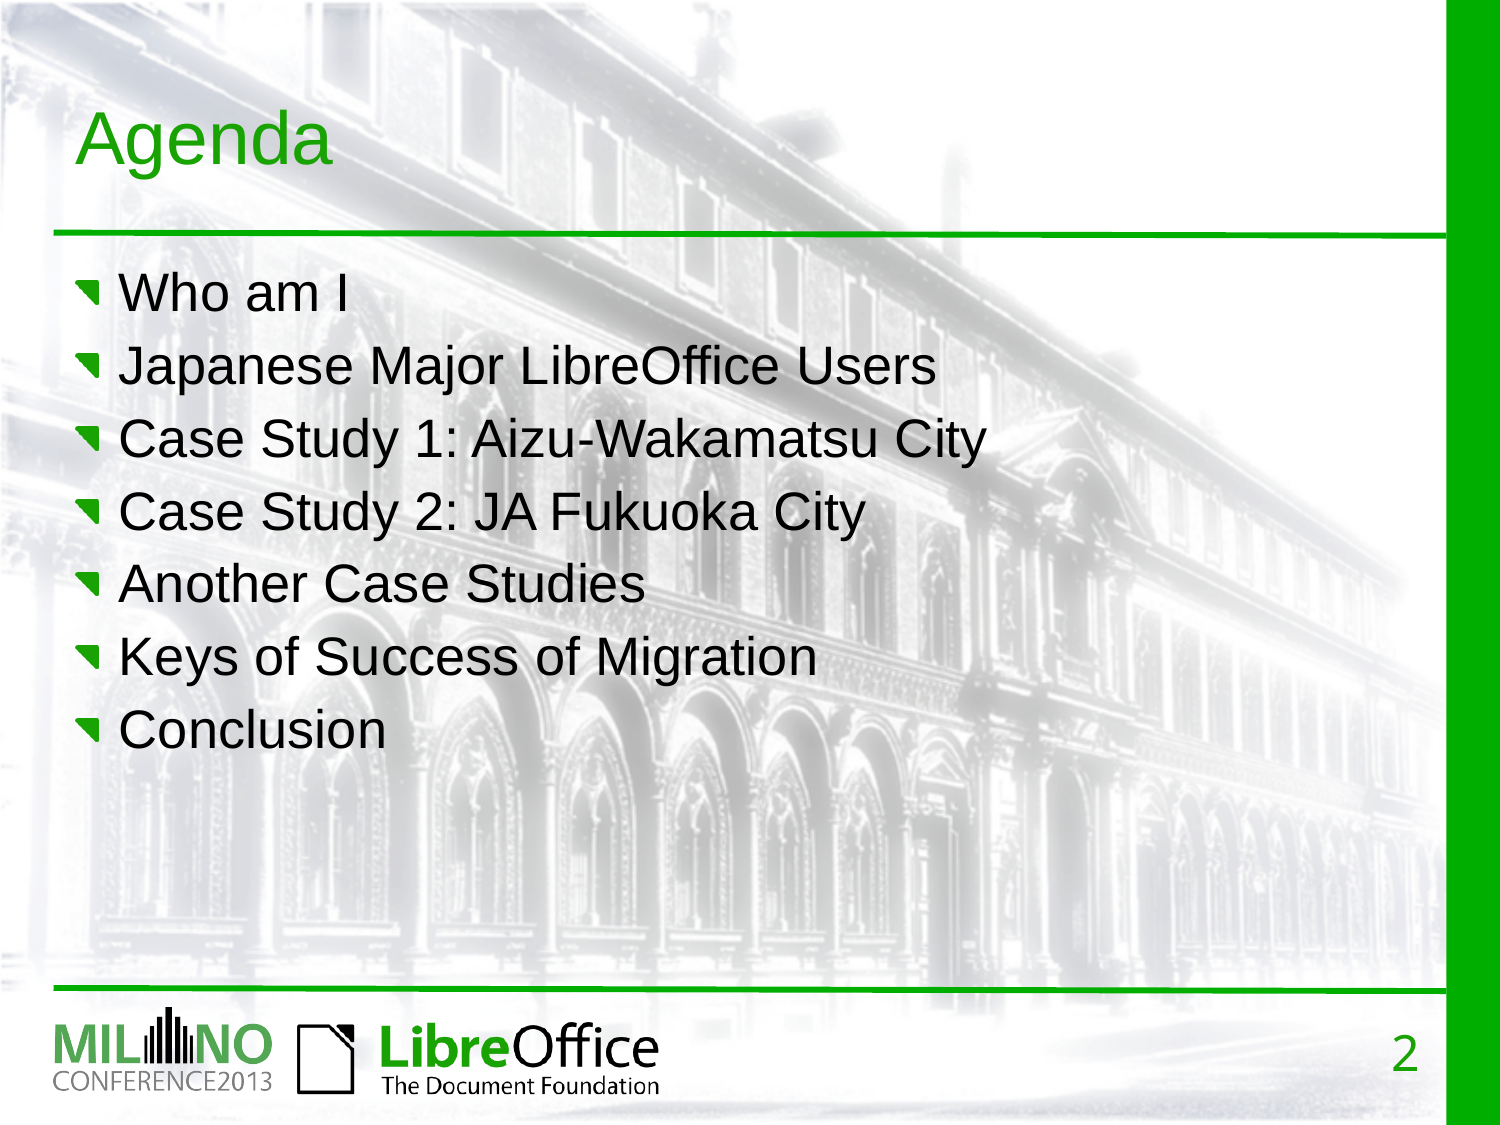

# Agenda
Who am I
Japanese Major LibreOffice Users
Case Study 1: Aizu-Wakamatsu City
Case Study 2: JA Fukuoka City
Another Case Studies
Keys of Success of Migration
Conclusion
2